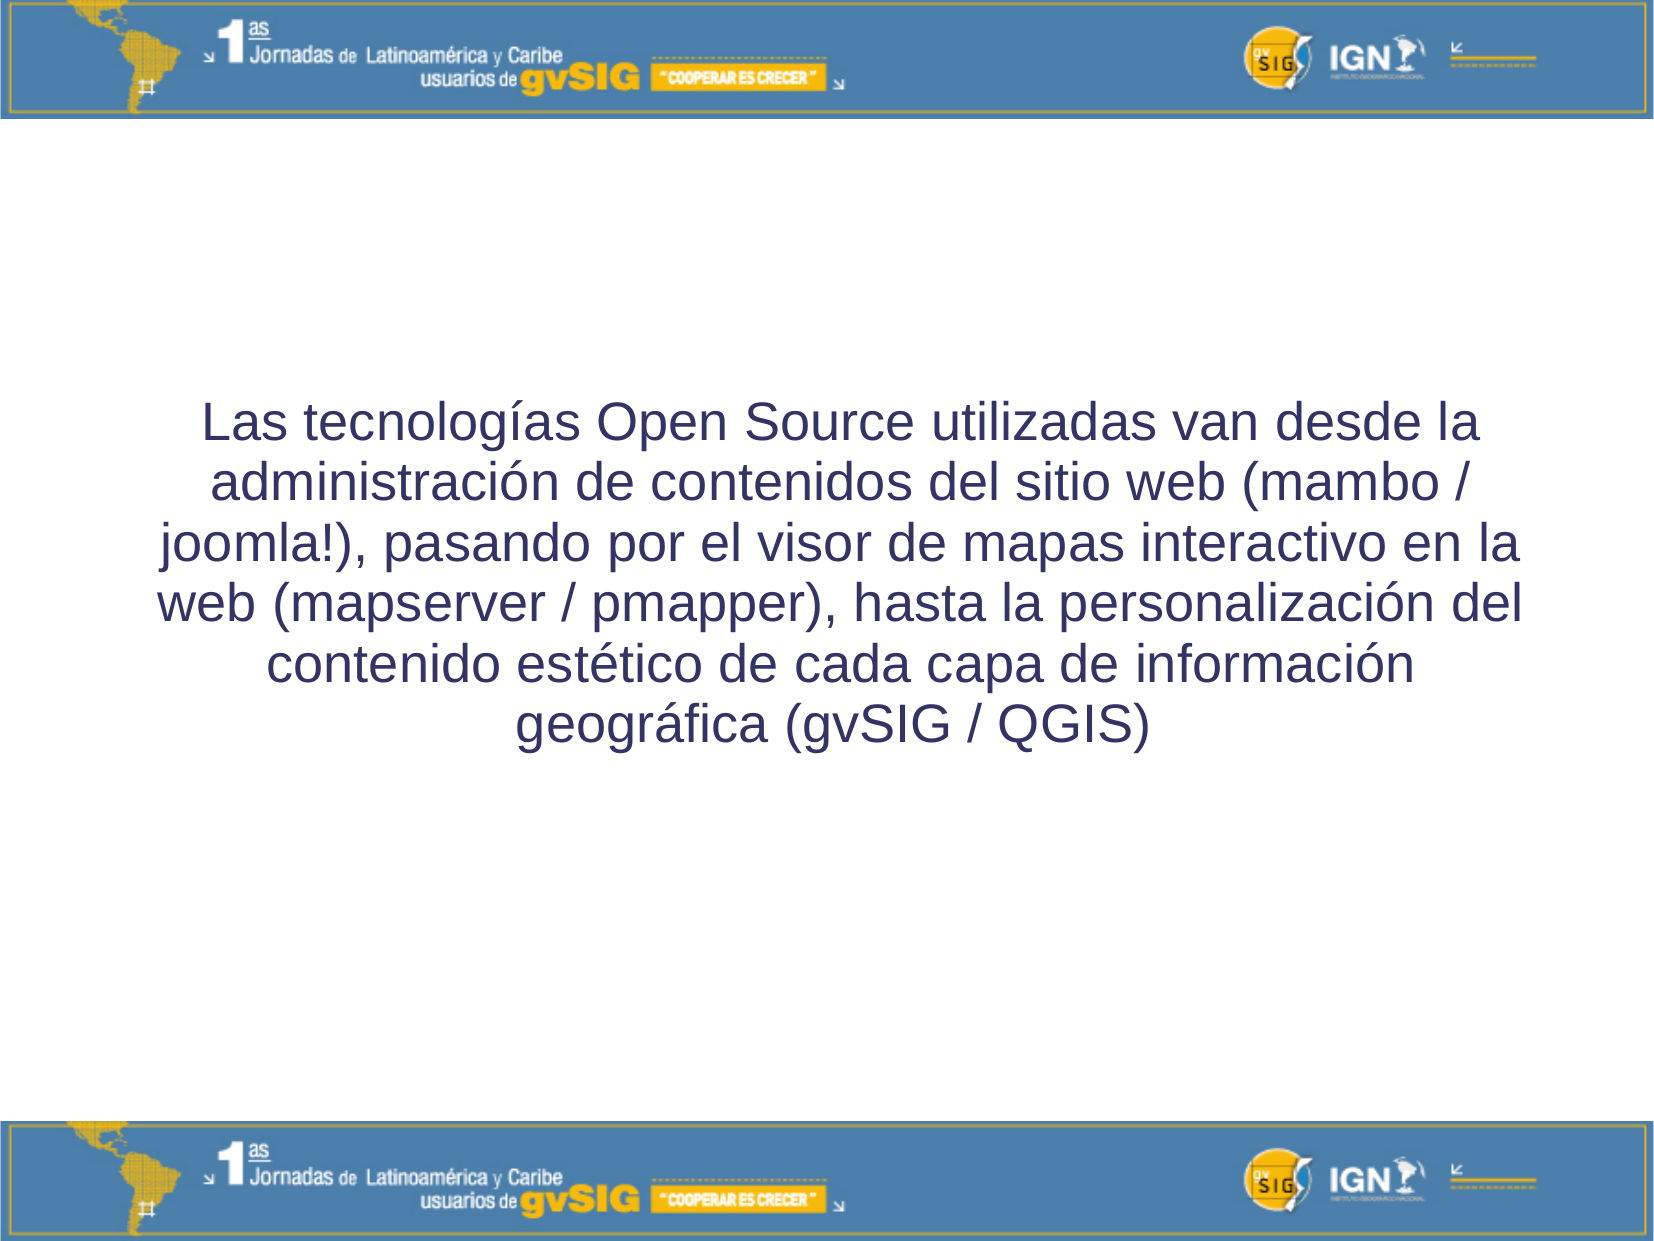

Las tecnologías Open Source utilizadas van desde la administración de contenidos del sitio web (mambo / joomla!), pasando por el visor de mapas interactivo en la web (mapserver / pmapper), hasta la personalización del contenido estético de cada capa de información geográfica (gvSIG / QGIS)